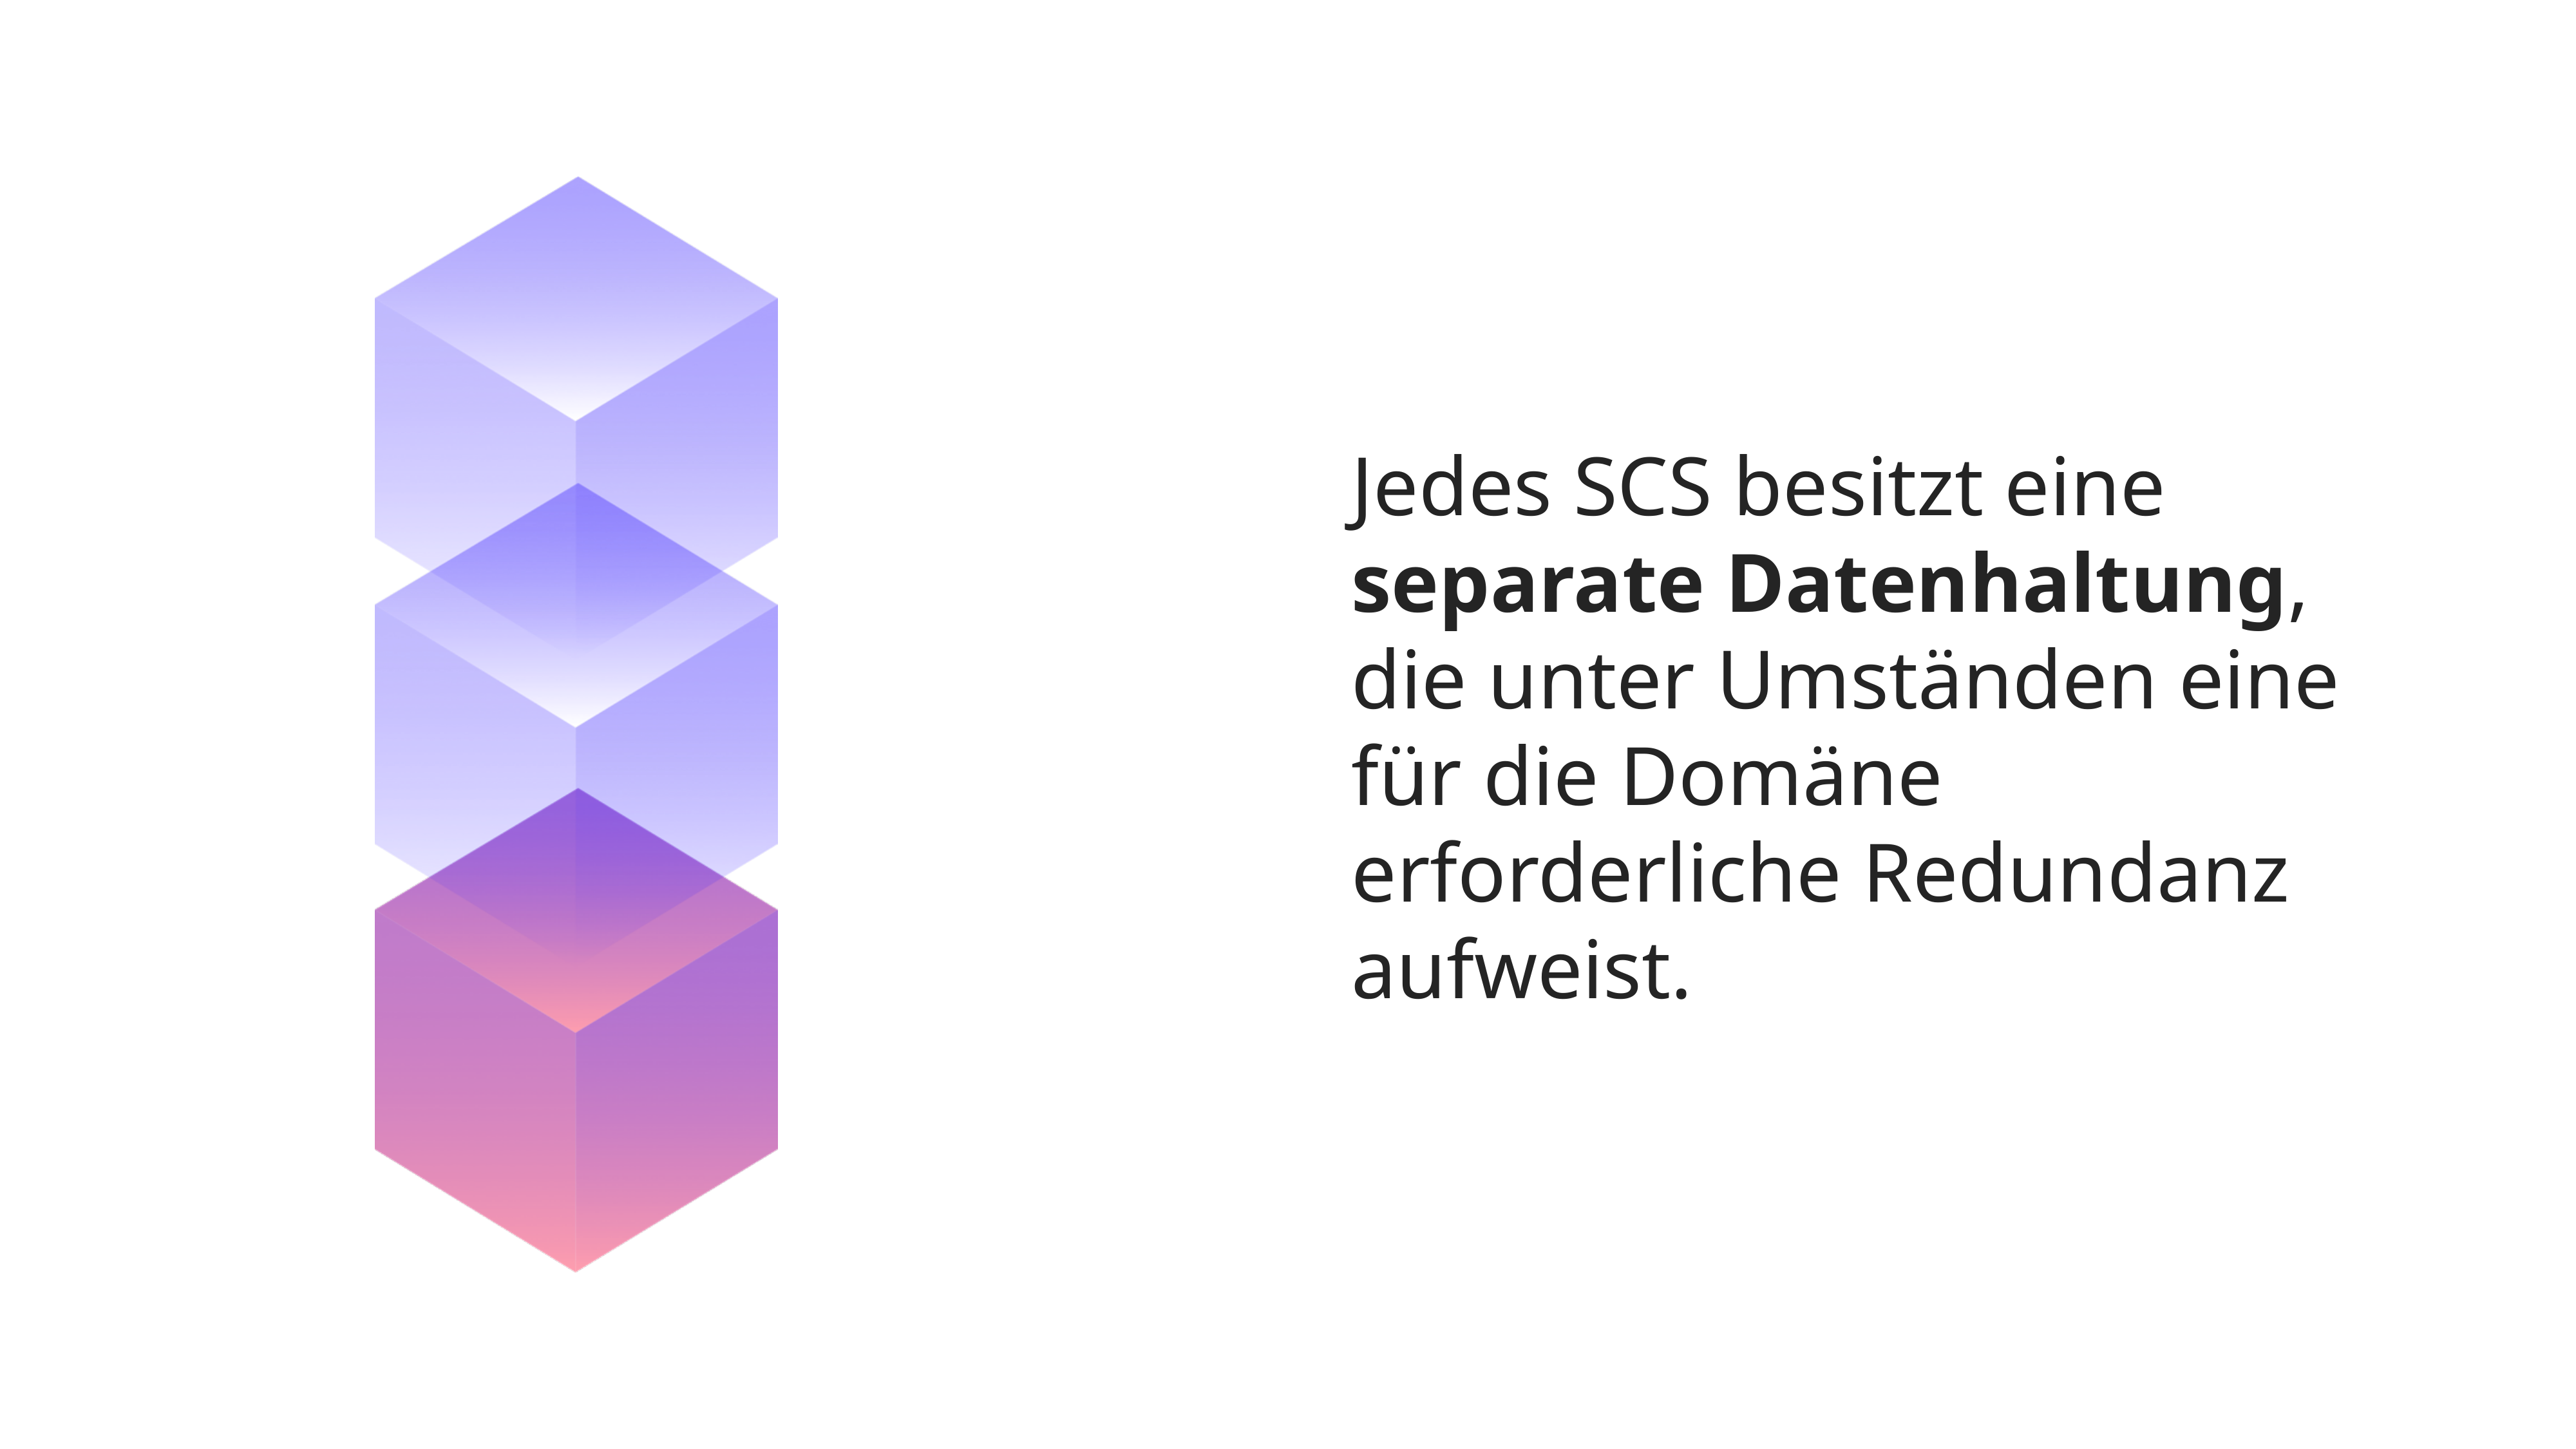

# Jedes SCS besitzt eine separate Datenhaltung, die unter Umständen eine für die Domäne erforderliche Redundanz aufweist.